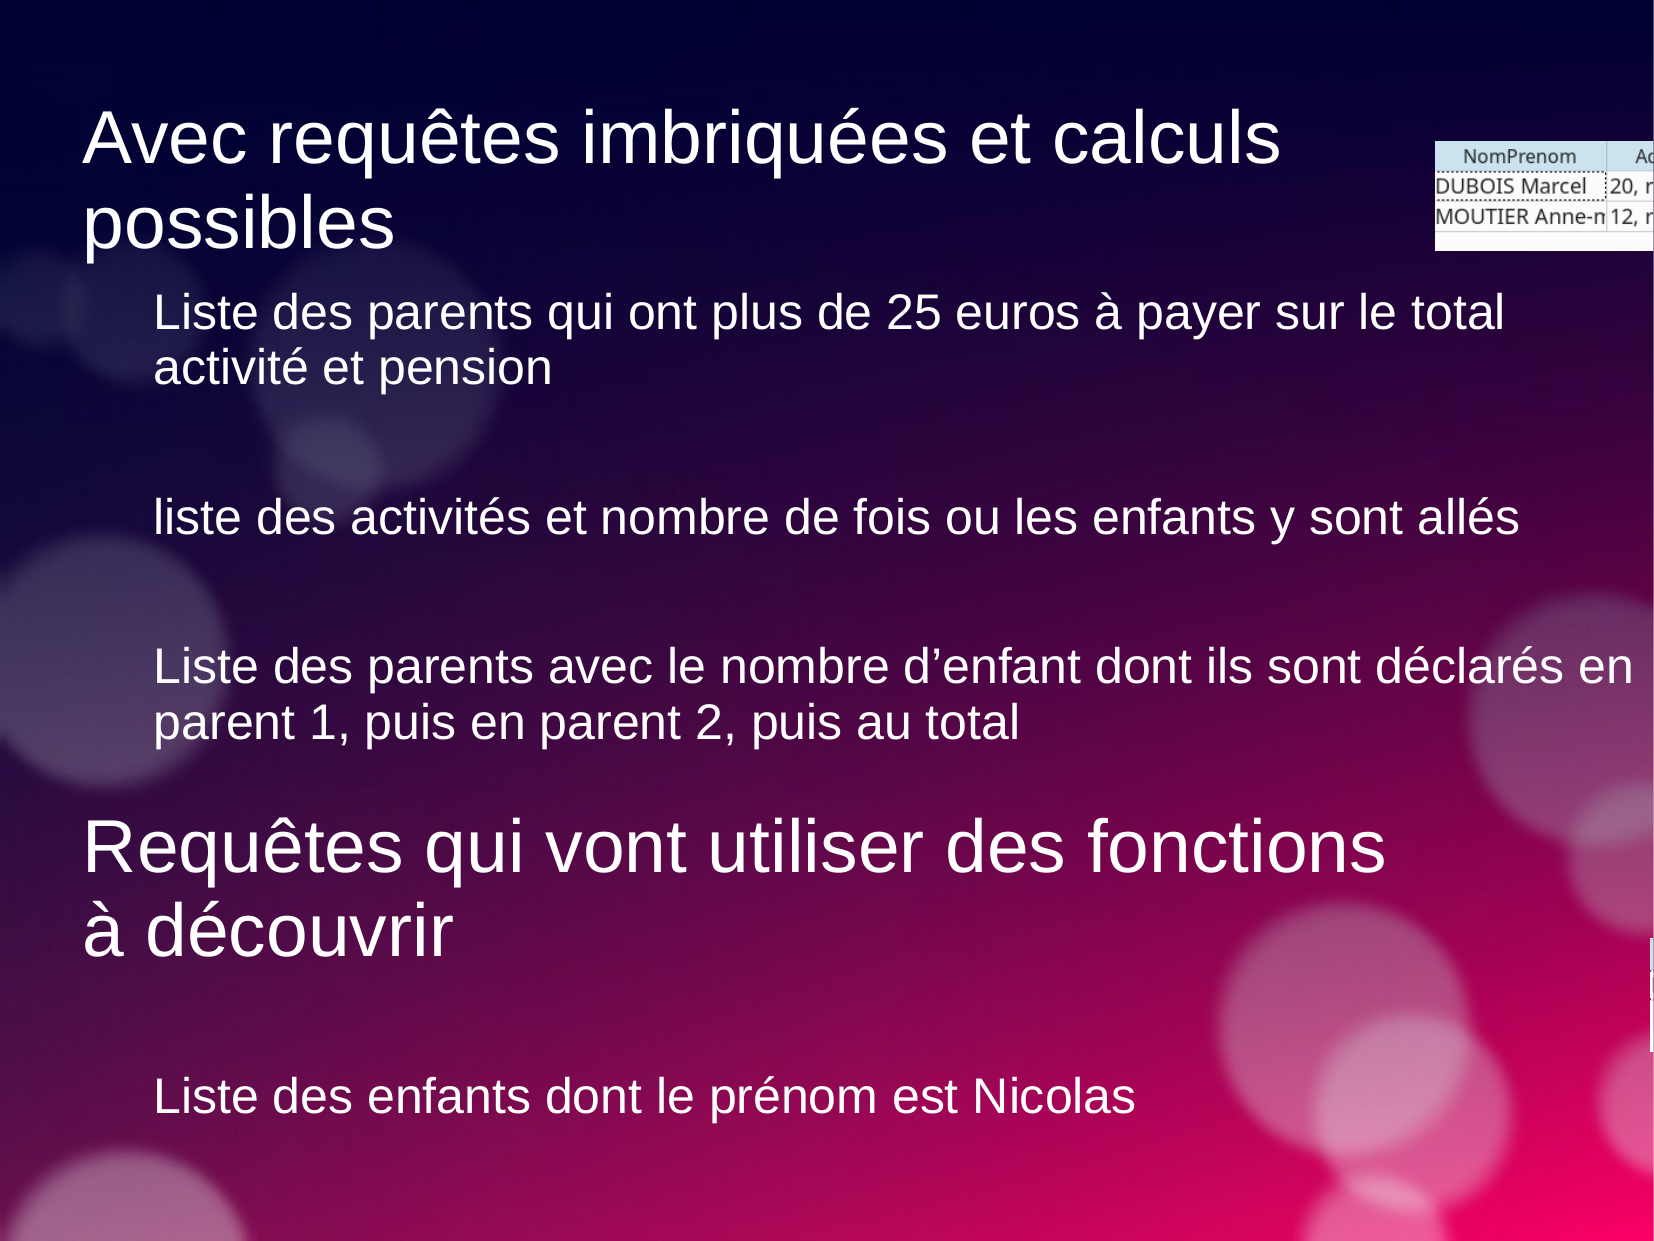

Avec requêtes imbriquées et calculs possibles
# Liste des parents qui ont plus de 25 euros à payer sur le total activité et pension
liste des activités et nombre de fois ou les enfants y sont allés
Liste des parents avec le nombre d’enfant dont ils sont déclarés en parent 1, puis en parent 2, puis au total
Requêtes qui vont utiliser des fonctions
à découvrir
Liste des enfants dont le prénom est Nicolas